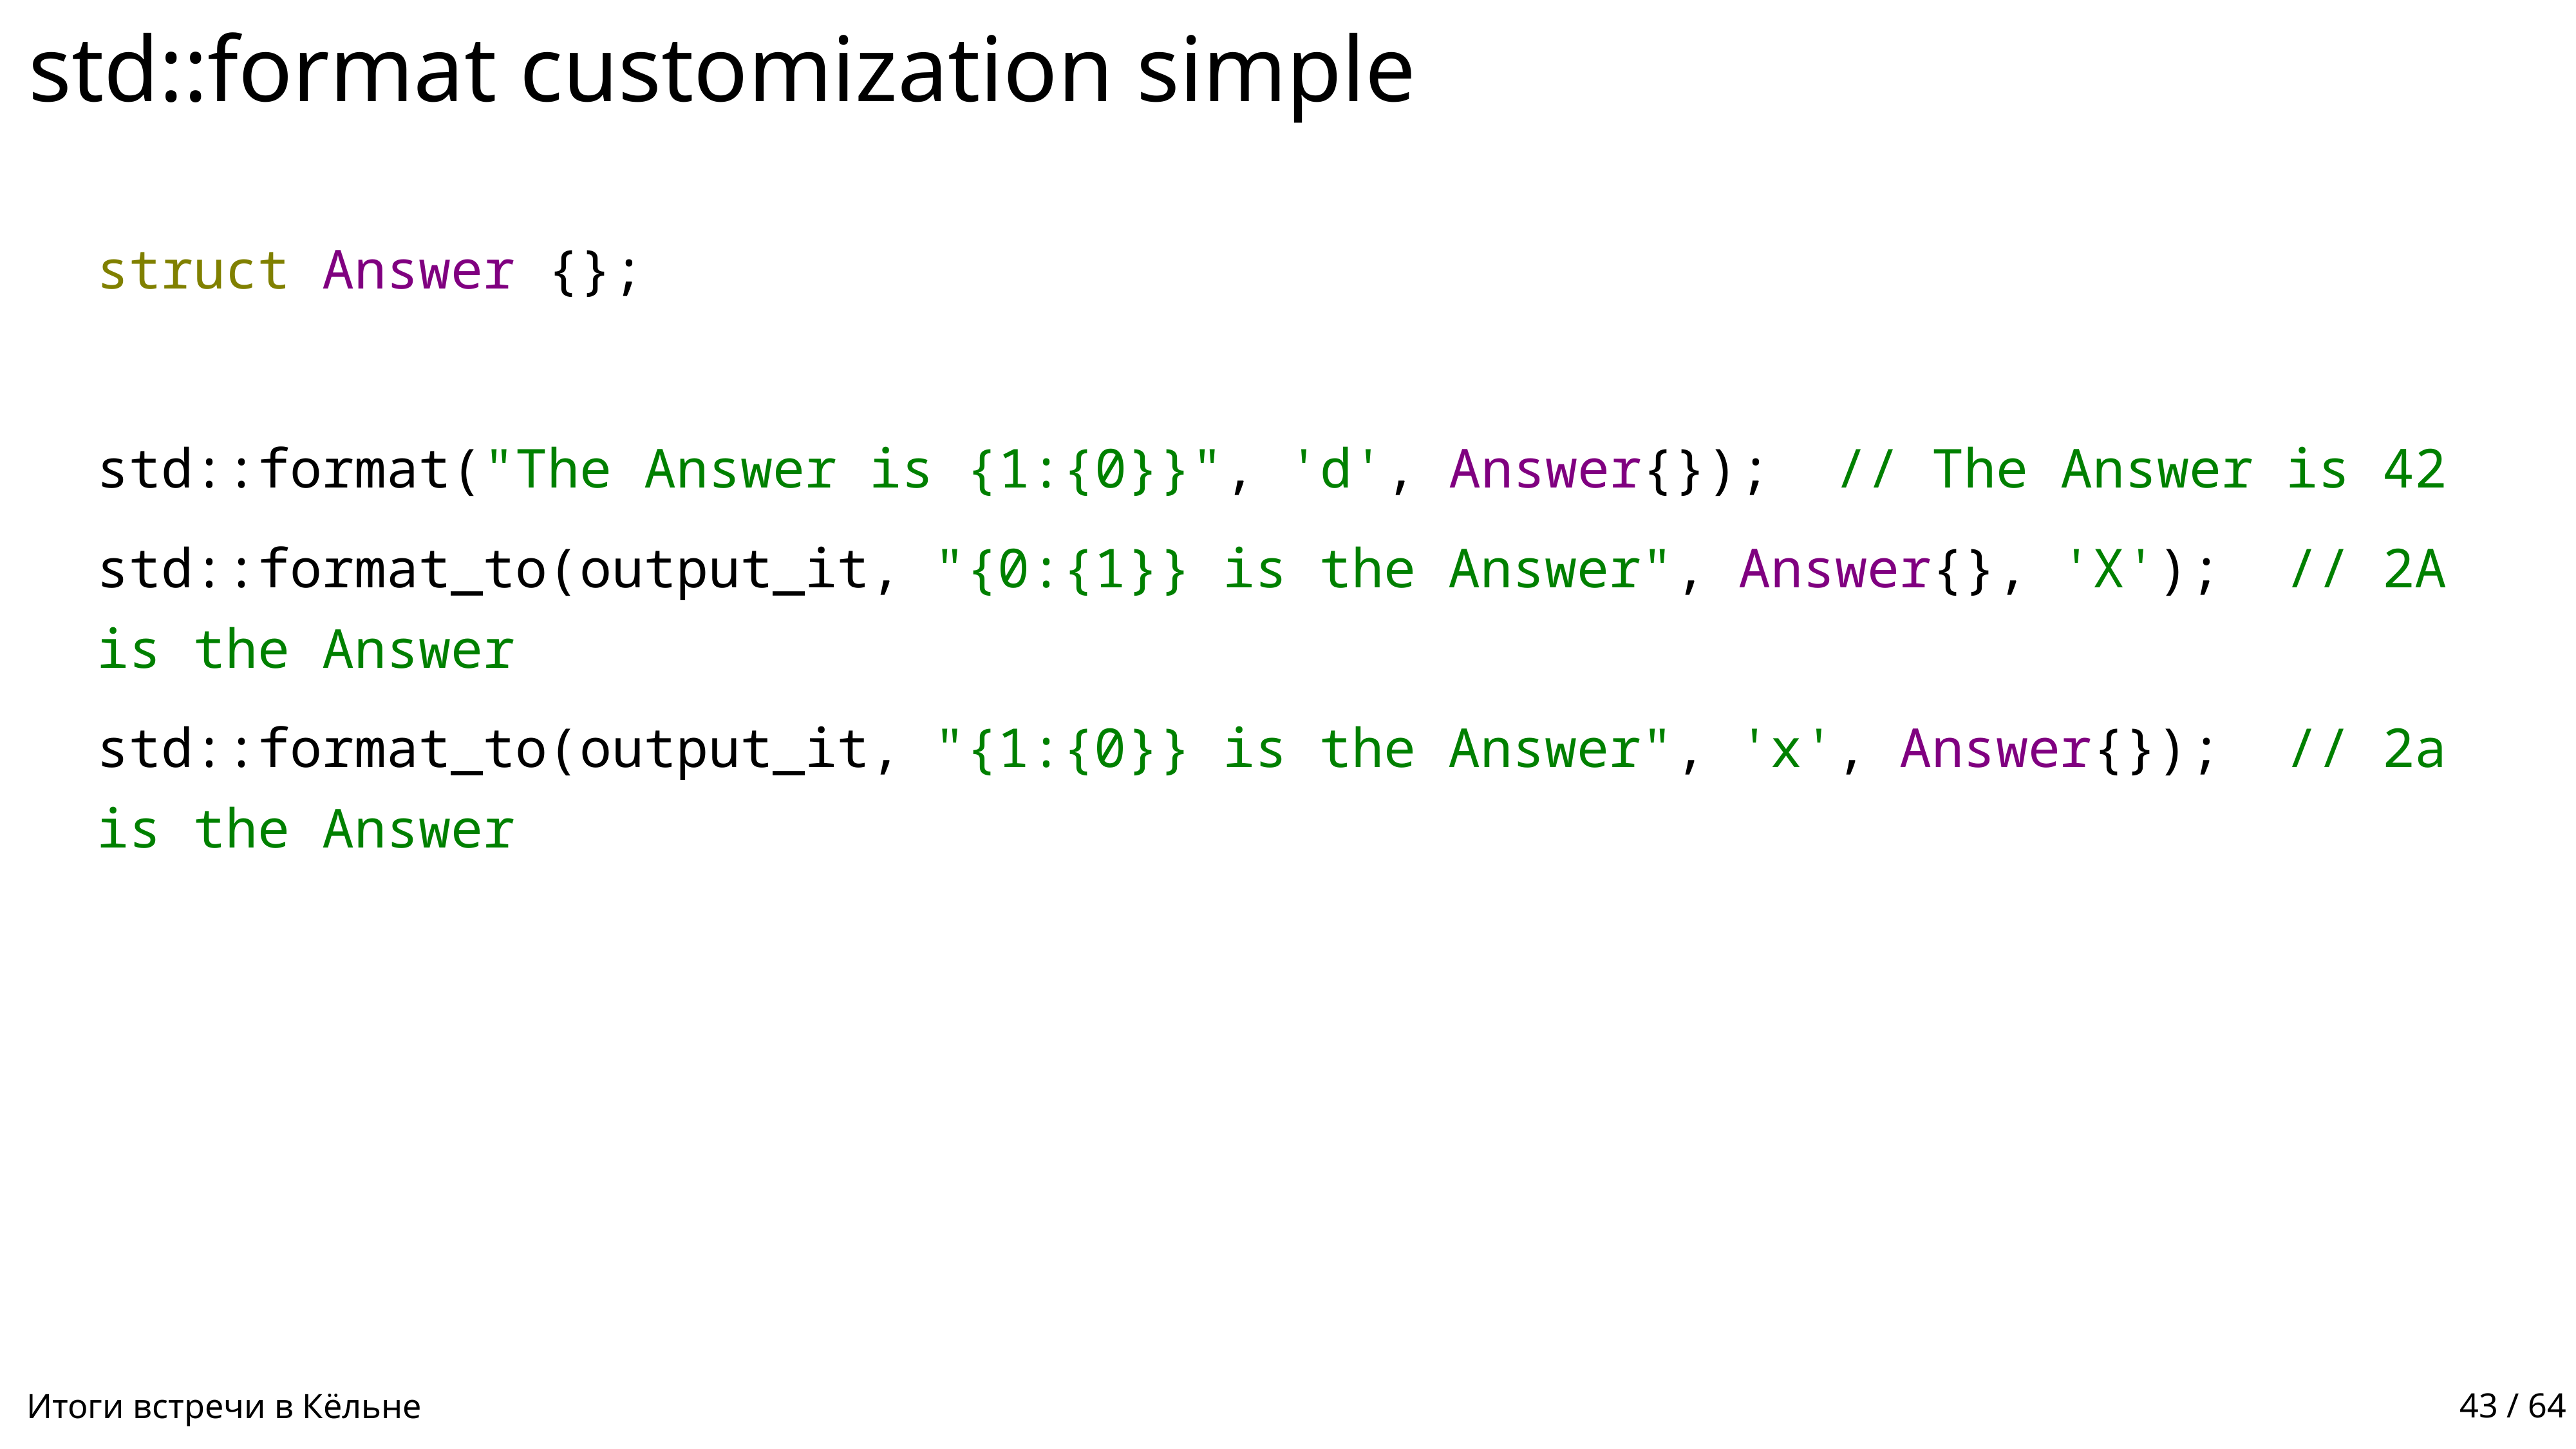

# std::format customization simple
struct Answer {};
std::format("The Answer is {1:{0}}", 'd', Answer{}); // The Answer is 42
std::format_to(output_it, "{0:{1}} is the Answer", Answer{}, 'X'); // 2A is the Answer
std::format_to(output_it, "{1:{0}} is the Answer", 'x', Answer{}); // 2a is the Answer
Итоги встречи в Кёльне